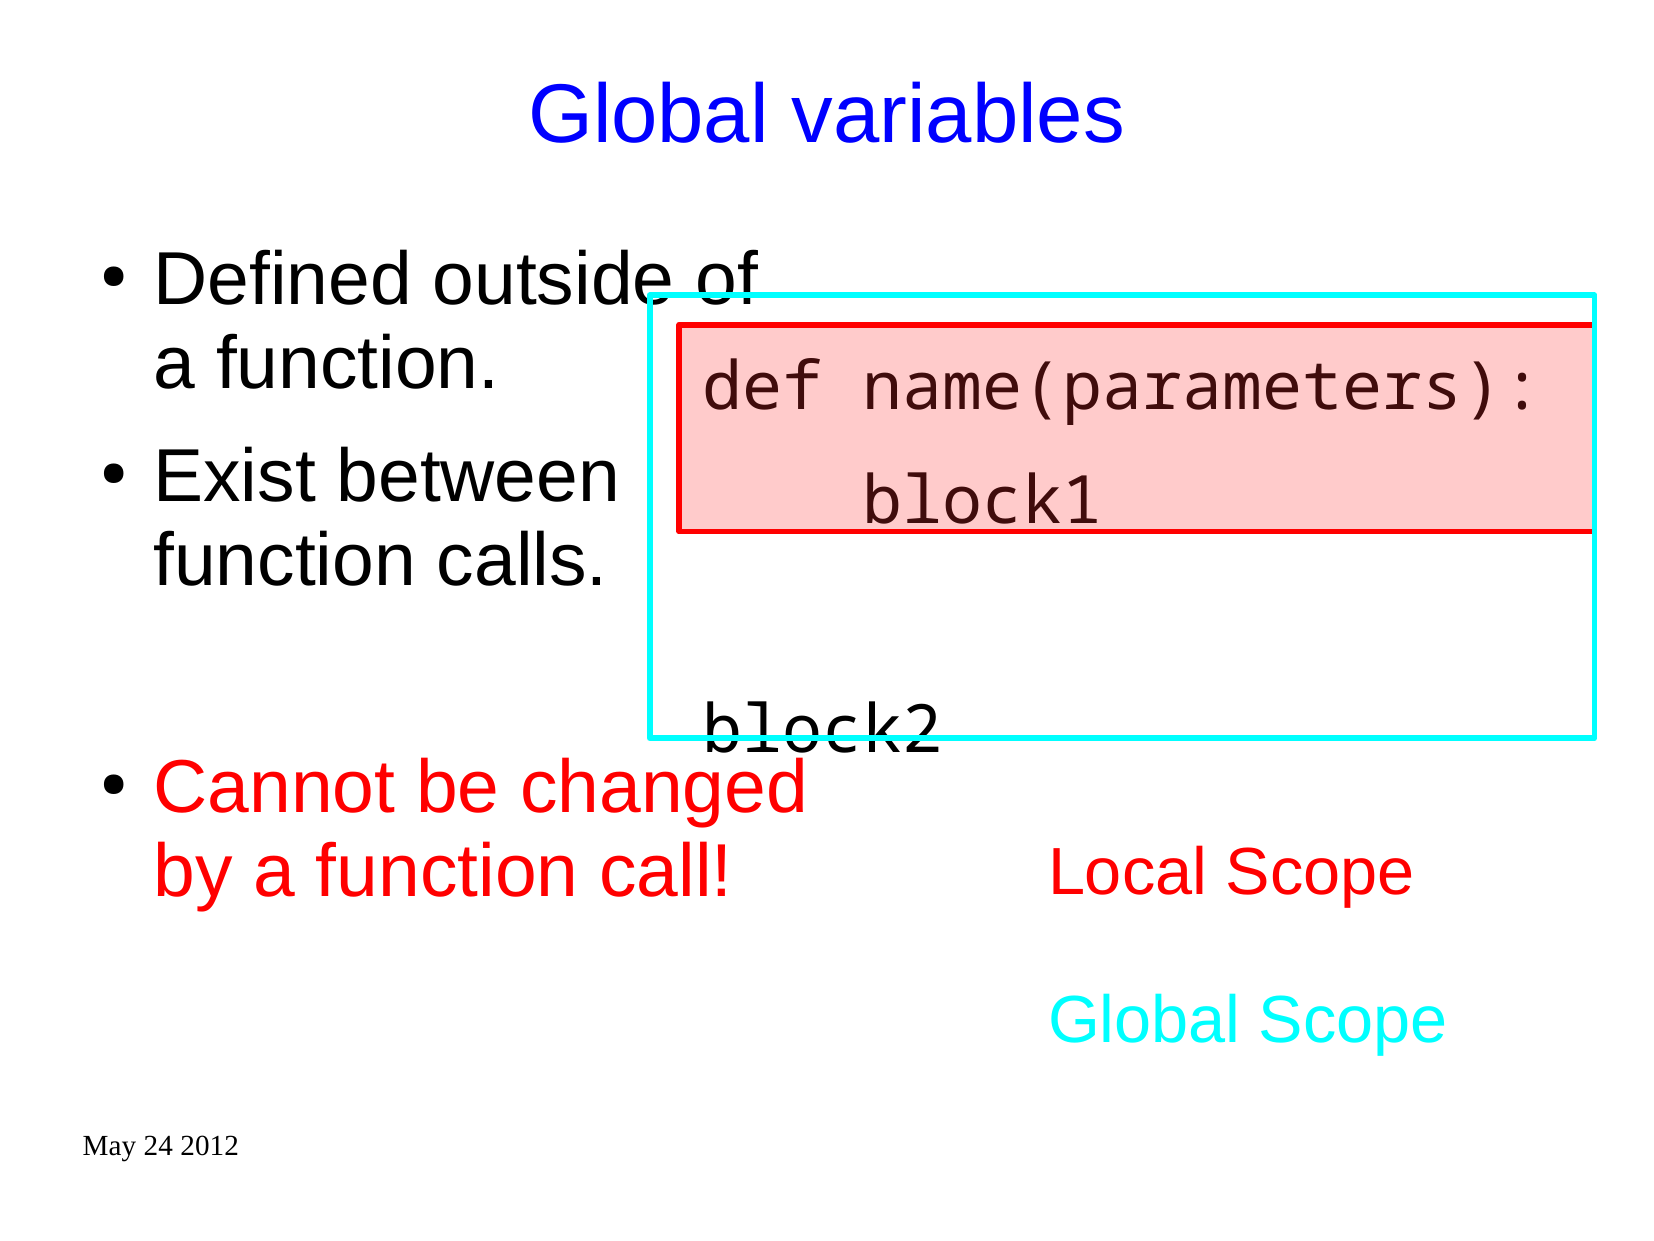

# Global variables
Defined outside of a function.
Exist between function calls.
Cannot be changed by a function call!
def name(parameters):
 block1
block2
Local Scope
Global Scope
May 24 2012